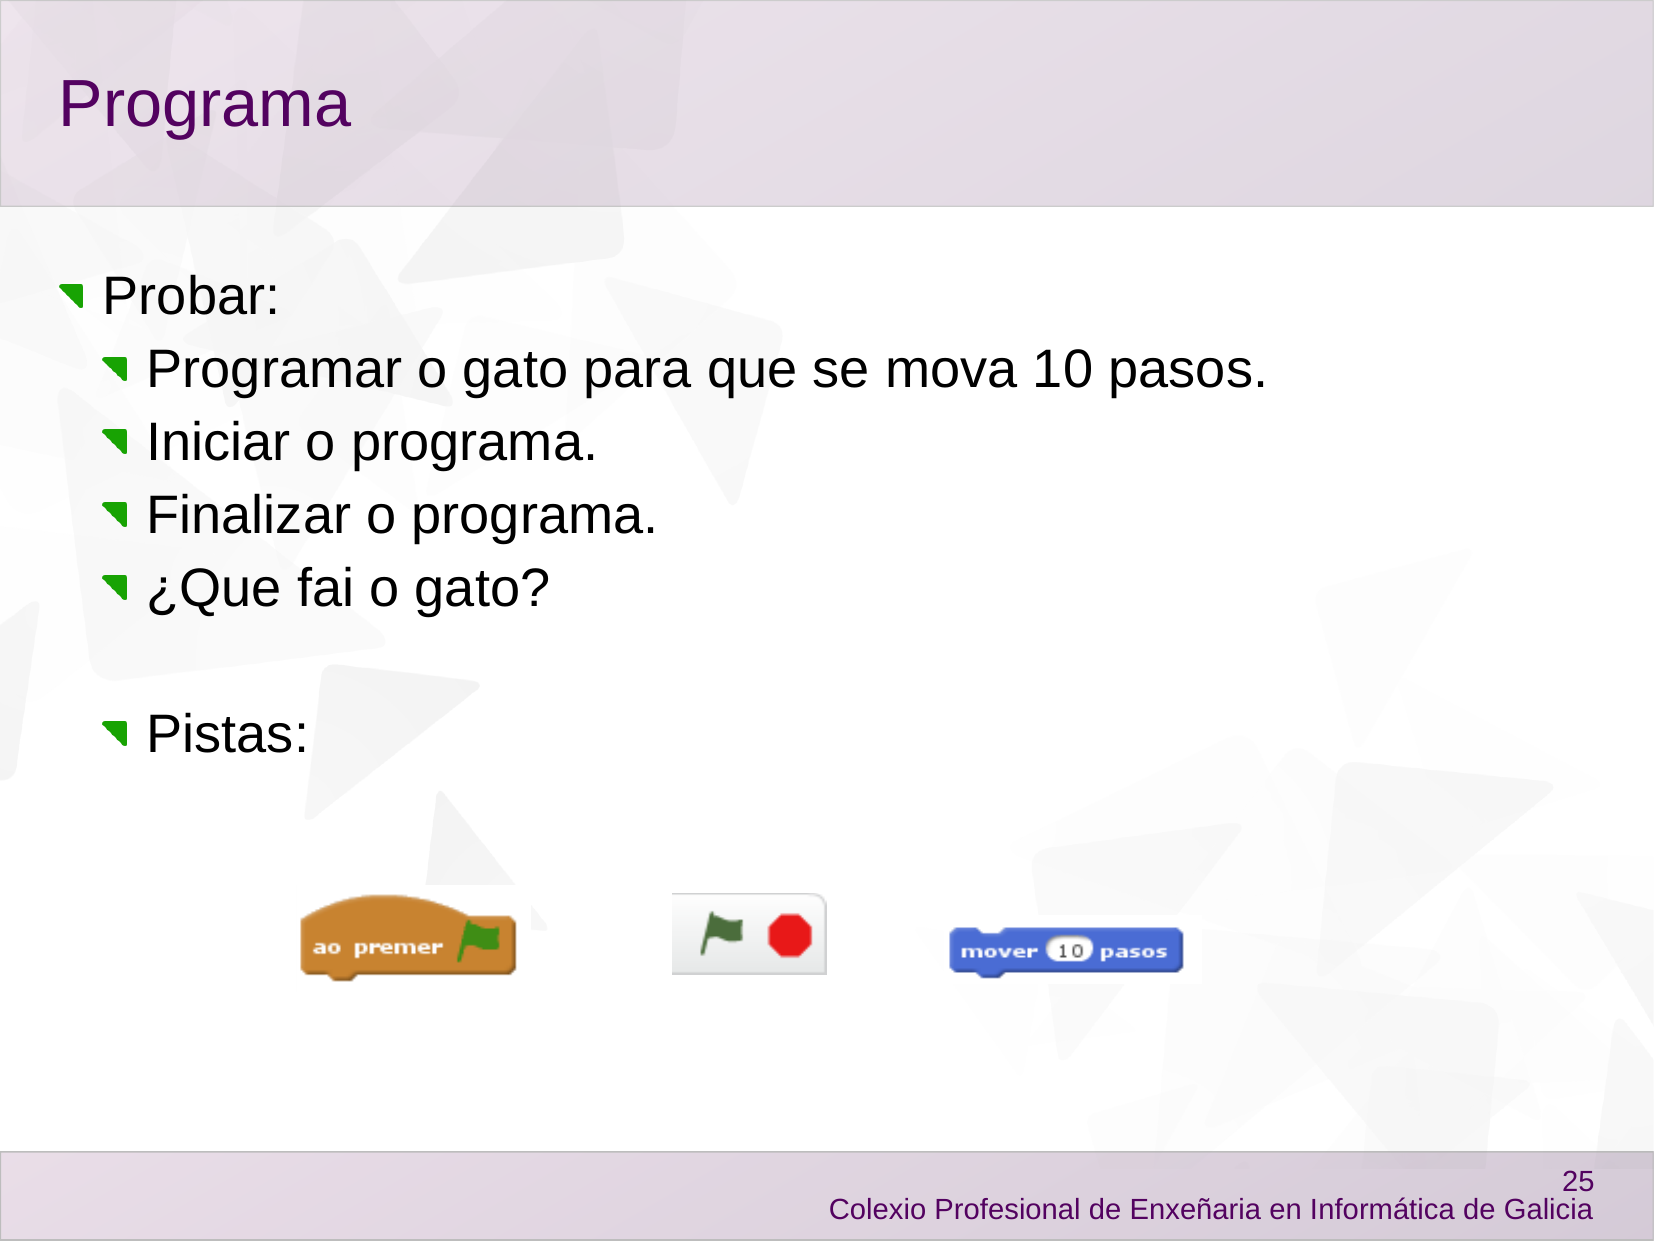

# Programa
Probar:
Programar o gato para que se mova 10 pasos.
Iniciar o programa.
Finalizar o programa.
¿Que fai o gato?
Pistas:
25
Colexio Profesional de Enxeñaria en Informática de Galicia